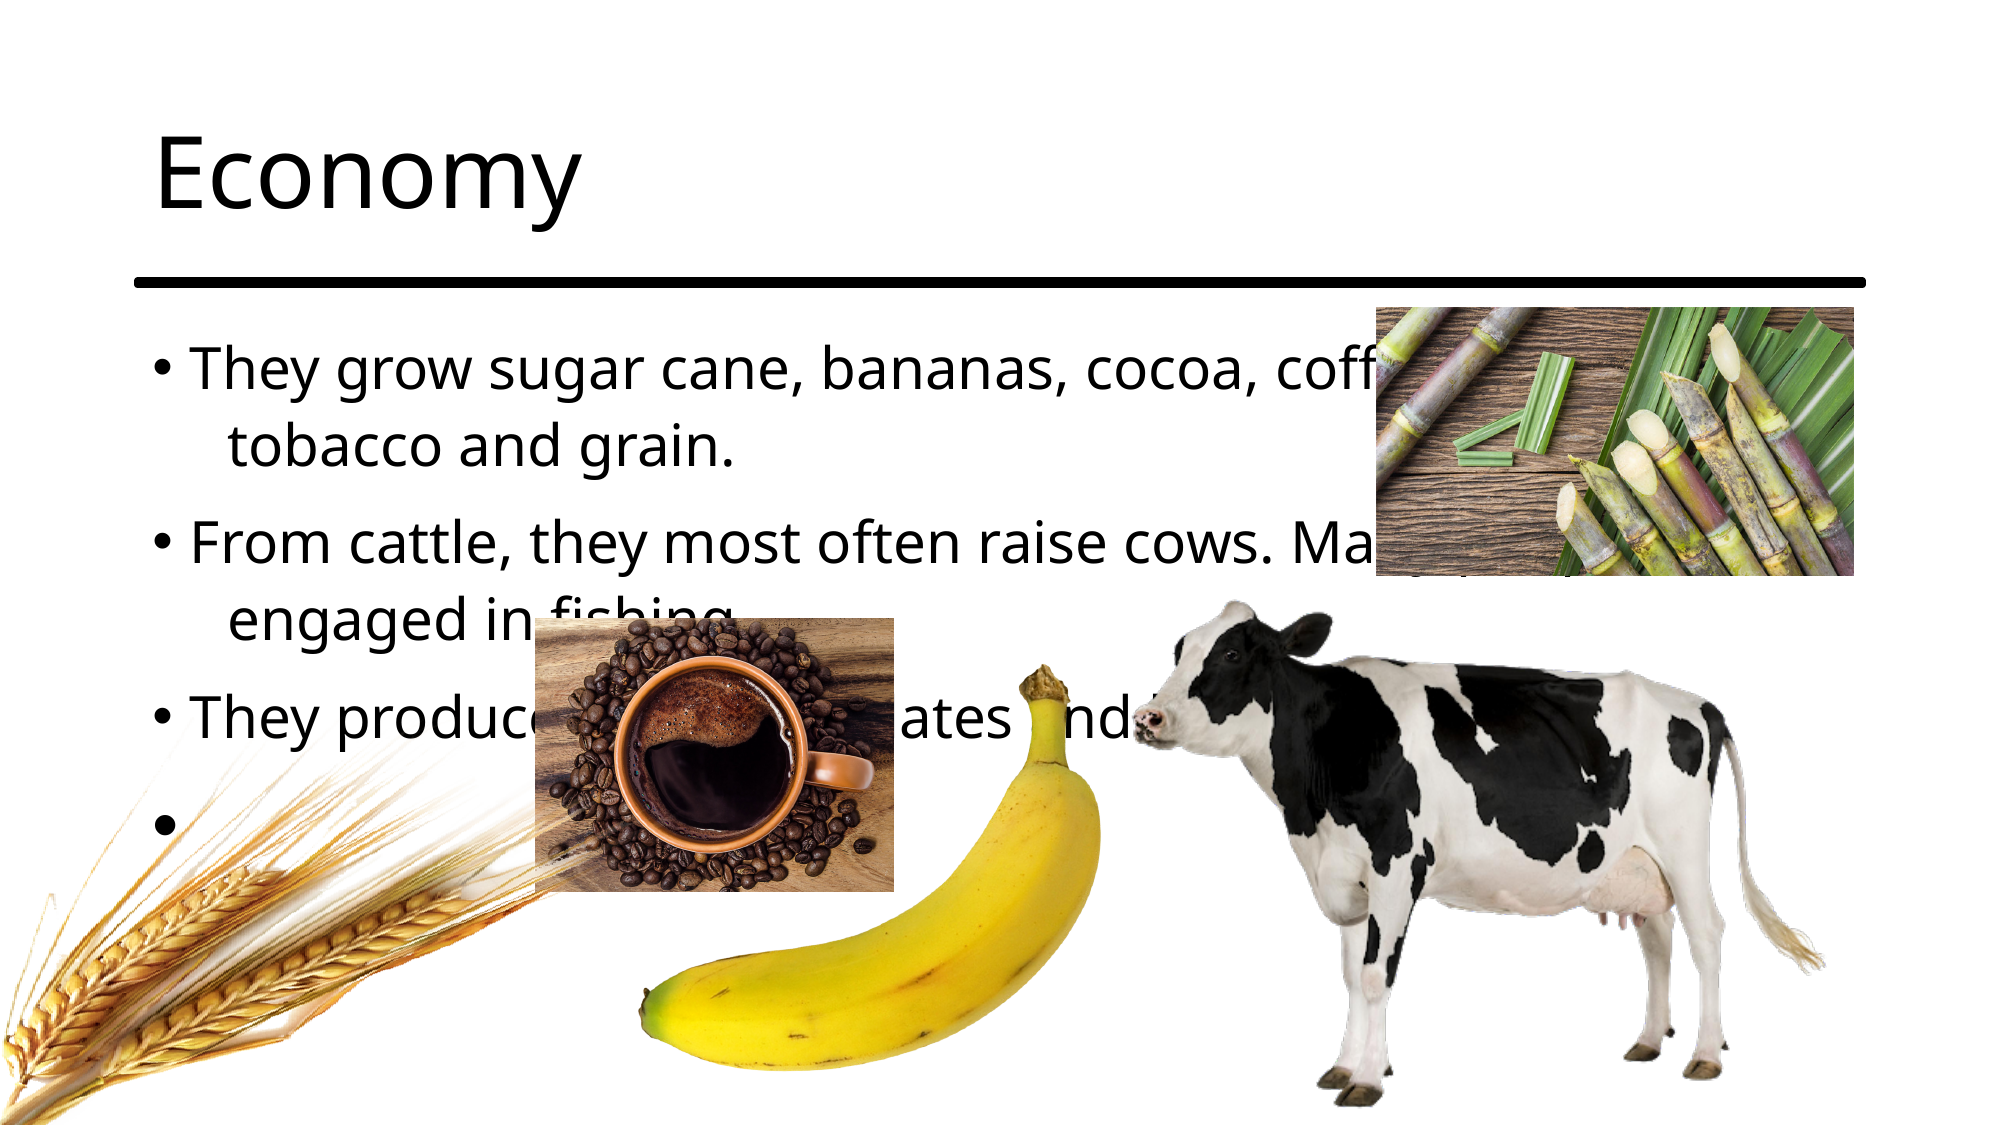

# Economy
They grow sugar cane, bananas, cocoa, coffee, cotton, tobacco and grain.
From cattle, they most often raise cows. Many people are engaged in fishing.
They produce rum, chocolates and liqueurs